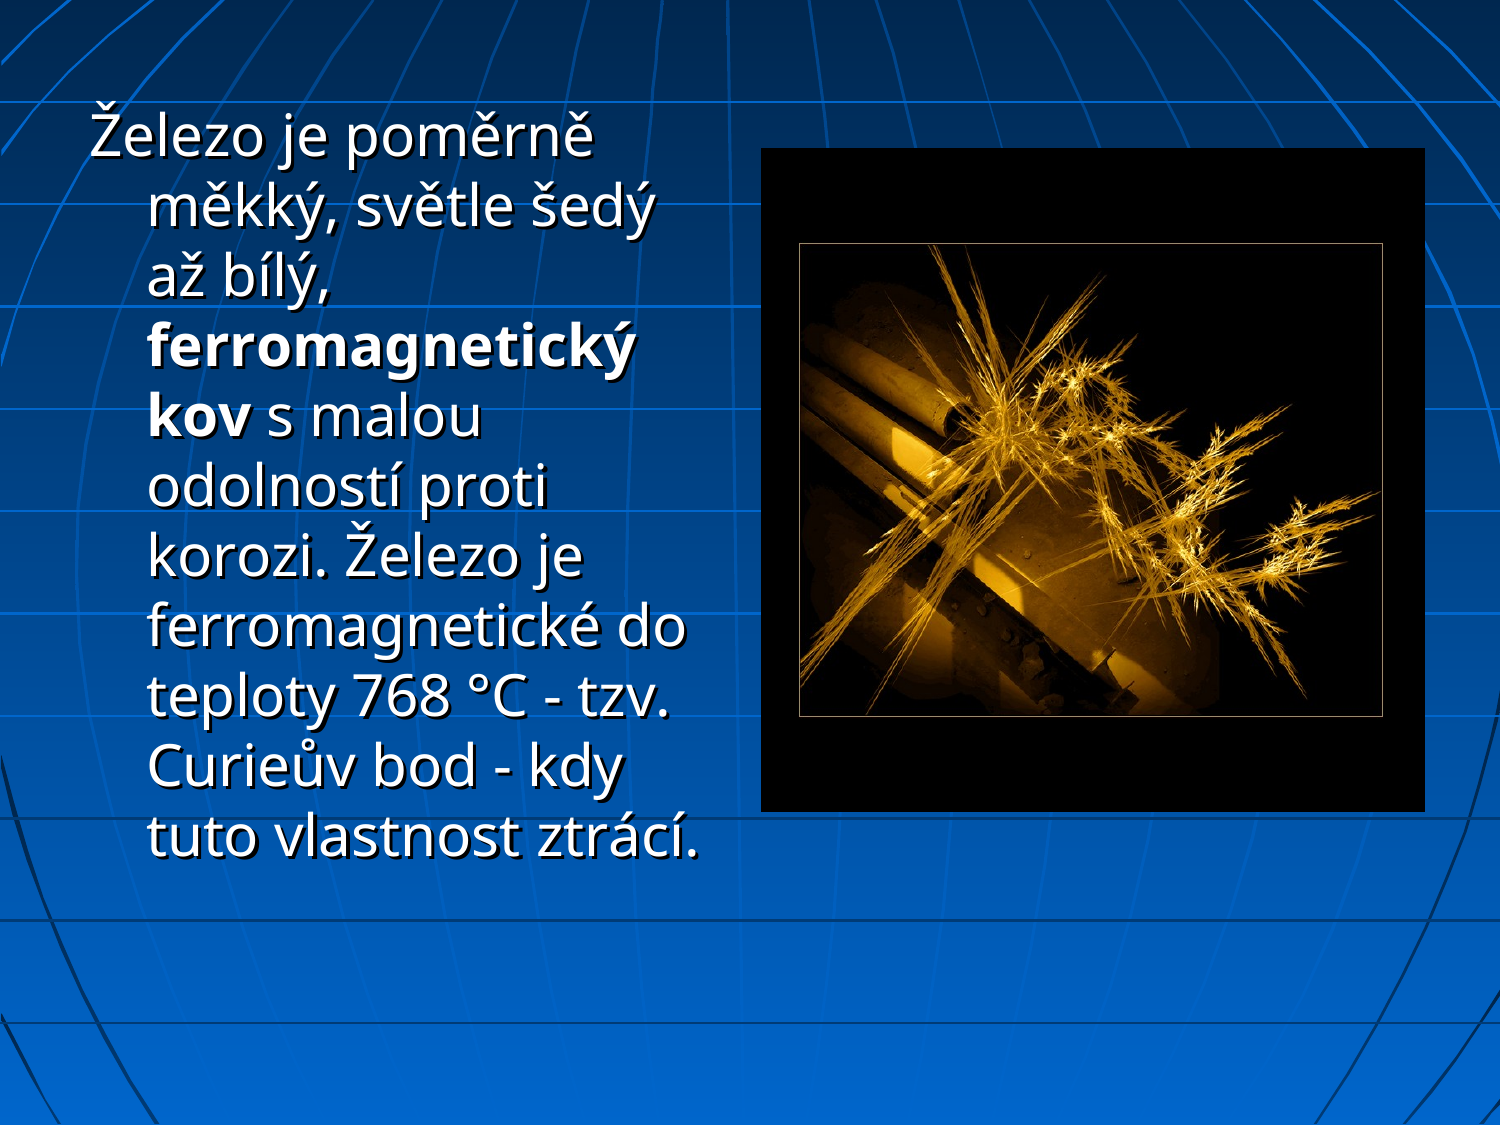

# Železo je poměrně měkký, světle šedý až bílý, ferromagnetický kov s malou odolností proti korozi. Železo je ferromagnetické do teploty 768 °C - tzv. Curieův bod - kdy tuto vlastnost ztrácí.